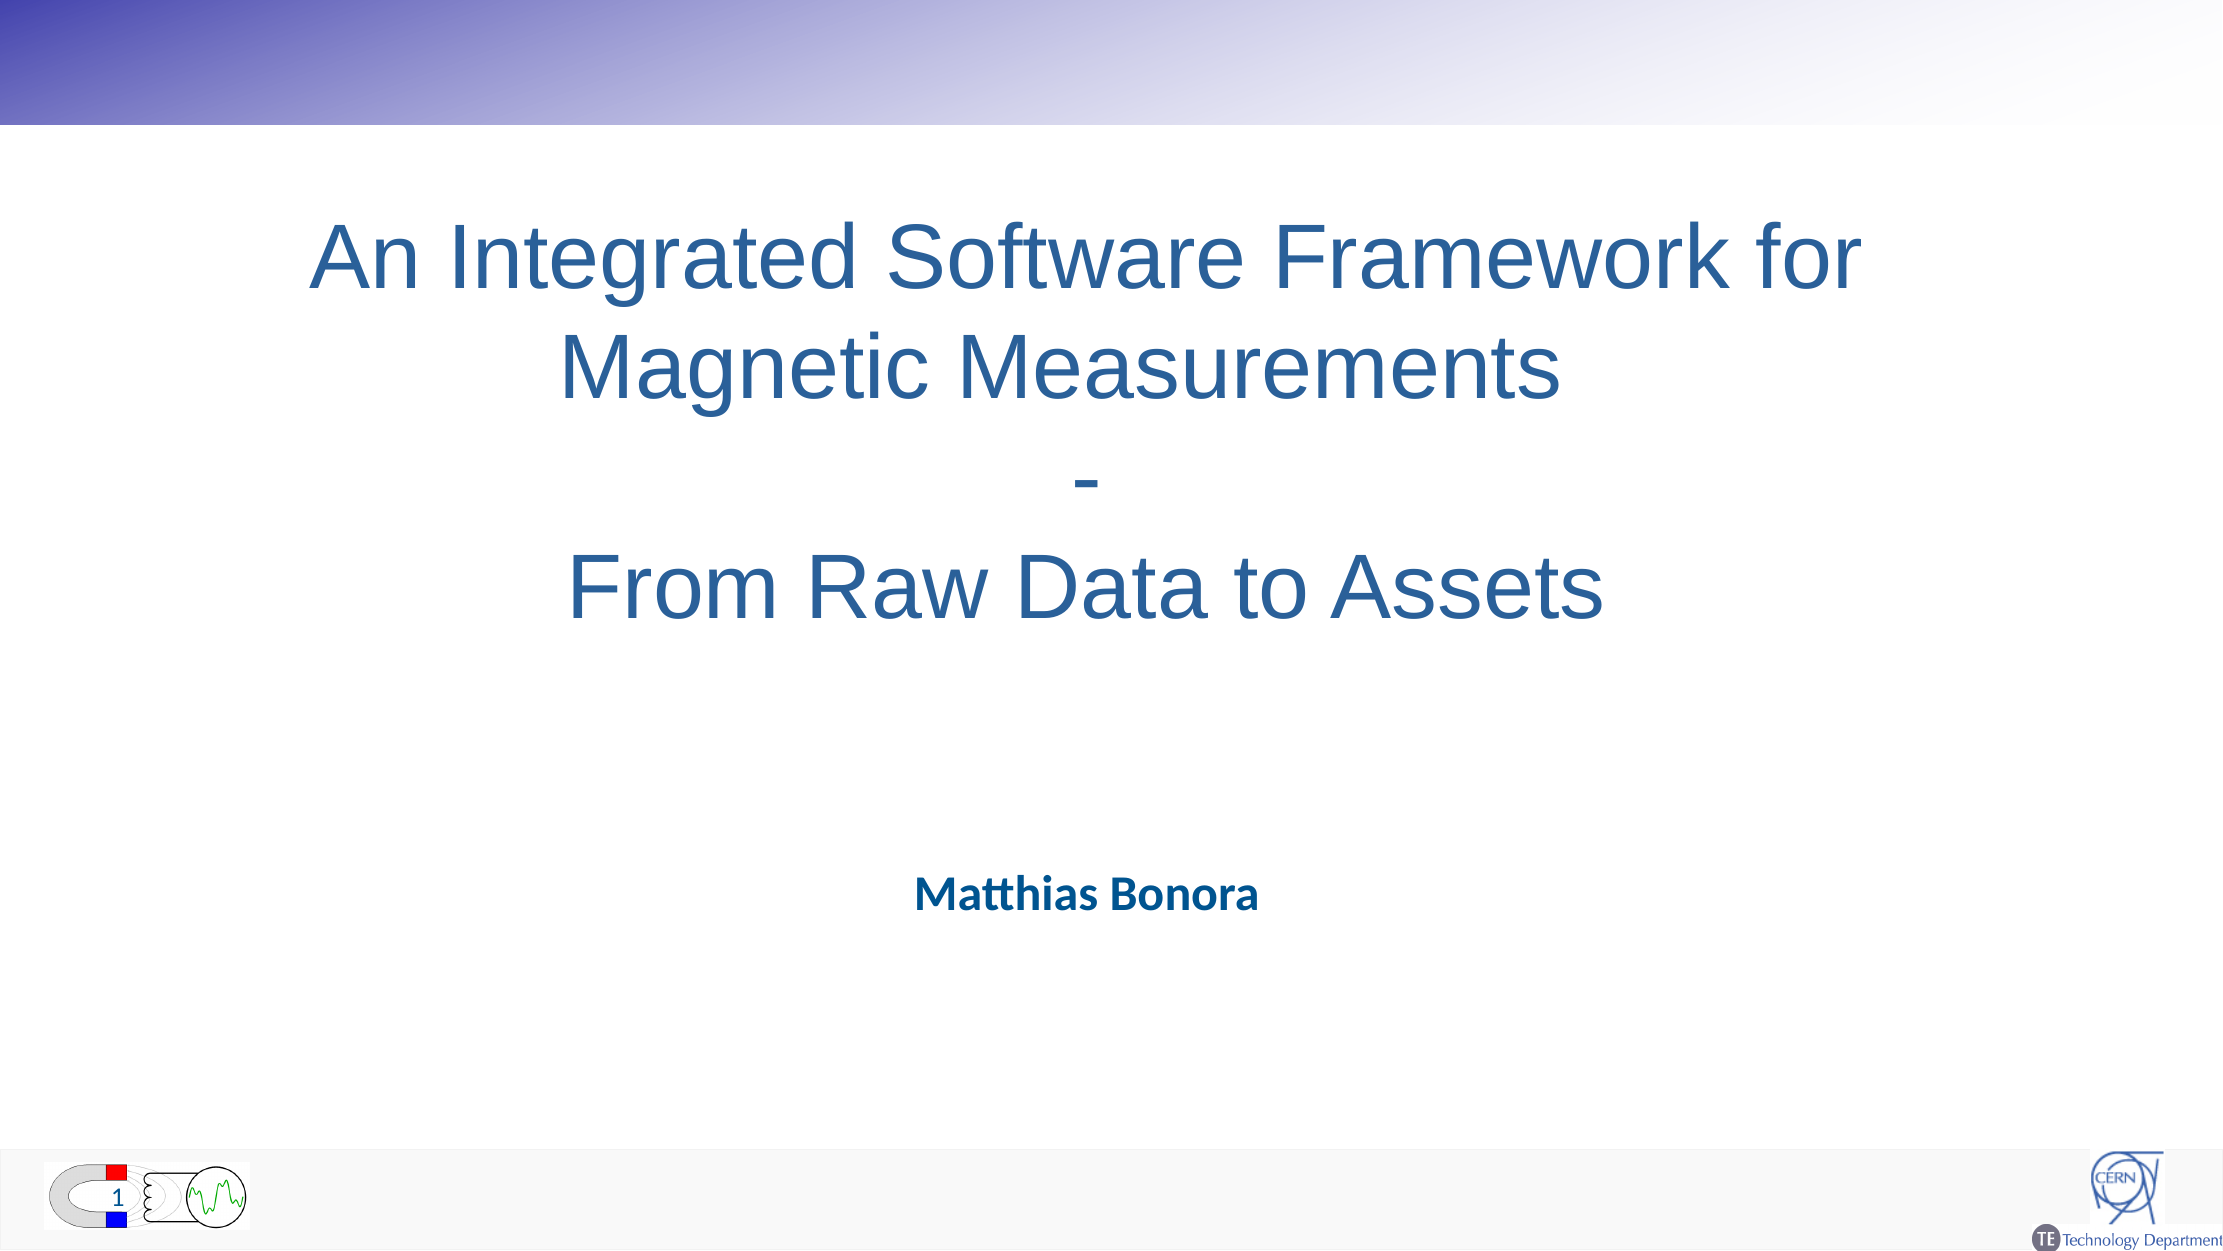

An Integrated Software Framework for Magnetic Measurements
-
From Raw Data to Assets
Matthias Bonora